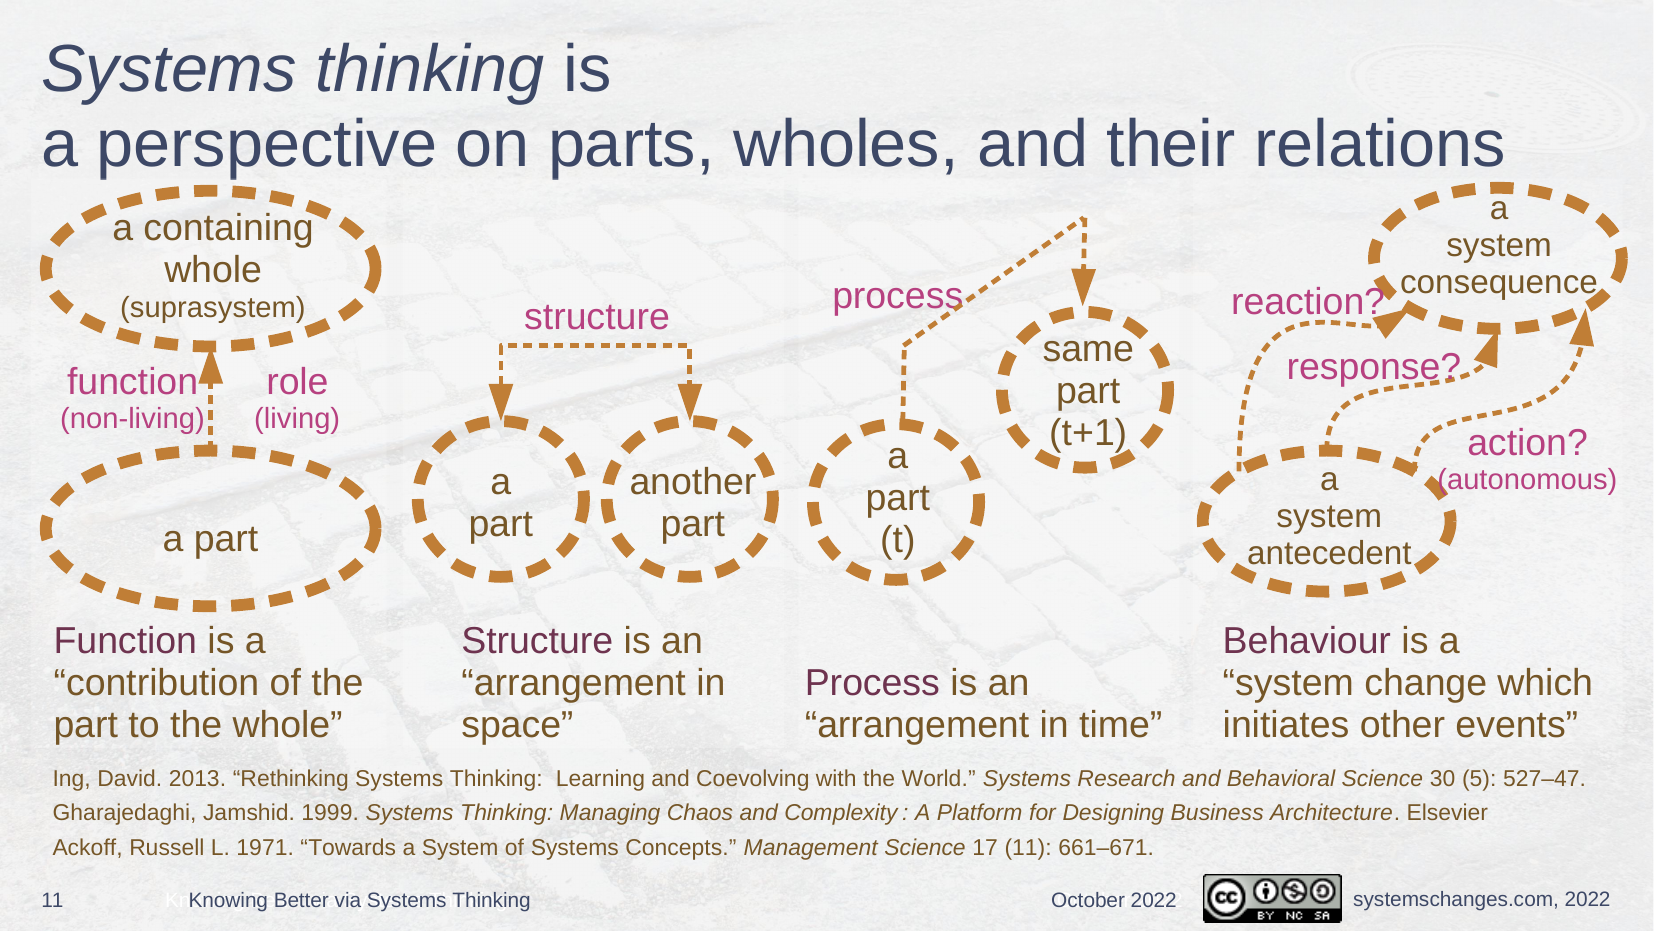

# Systems thinking is a perspective on parts, wholes, and their relations
Function is a
“contribution of the part to the whole”
Structure is an
“arrangement in space”
Process is an
“arrangement in time”
Behaviour is a
“system change which initiates other events”
a
system
consequence
a containing whole (suprasystem)
process
reaction?
structure
same
part
(t+1)
response?
function
(non-living)
role
(living)
action?
(autonomous)
a
part (t)
a
system
antecedent
a
part
another
part
a part
Ing, David. 2013. “Rethinking Systems Thinking: Learning and Coevolving with the World.” Systems Research and Behavioral Science 30 (5): 527–47.
Gharajedaghi, Jamshid. 1999. Systems Thinking: Managing Chaos and Complexity : A Platform for Designing Business Architecture. Elsevier
Ackoff, Russell L. 1971. “Towards a System of Systems Concepts.” Management Science 17 (11): 661–671.
Knowing Better via Systems Thinking
October 2022